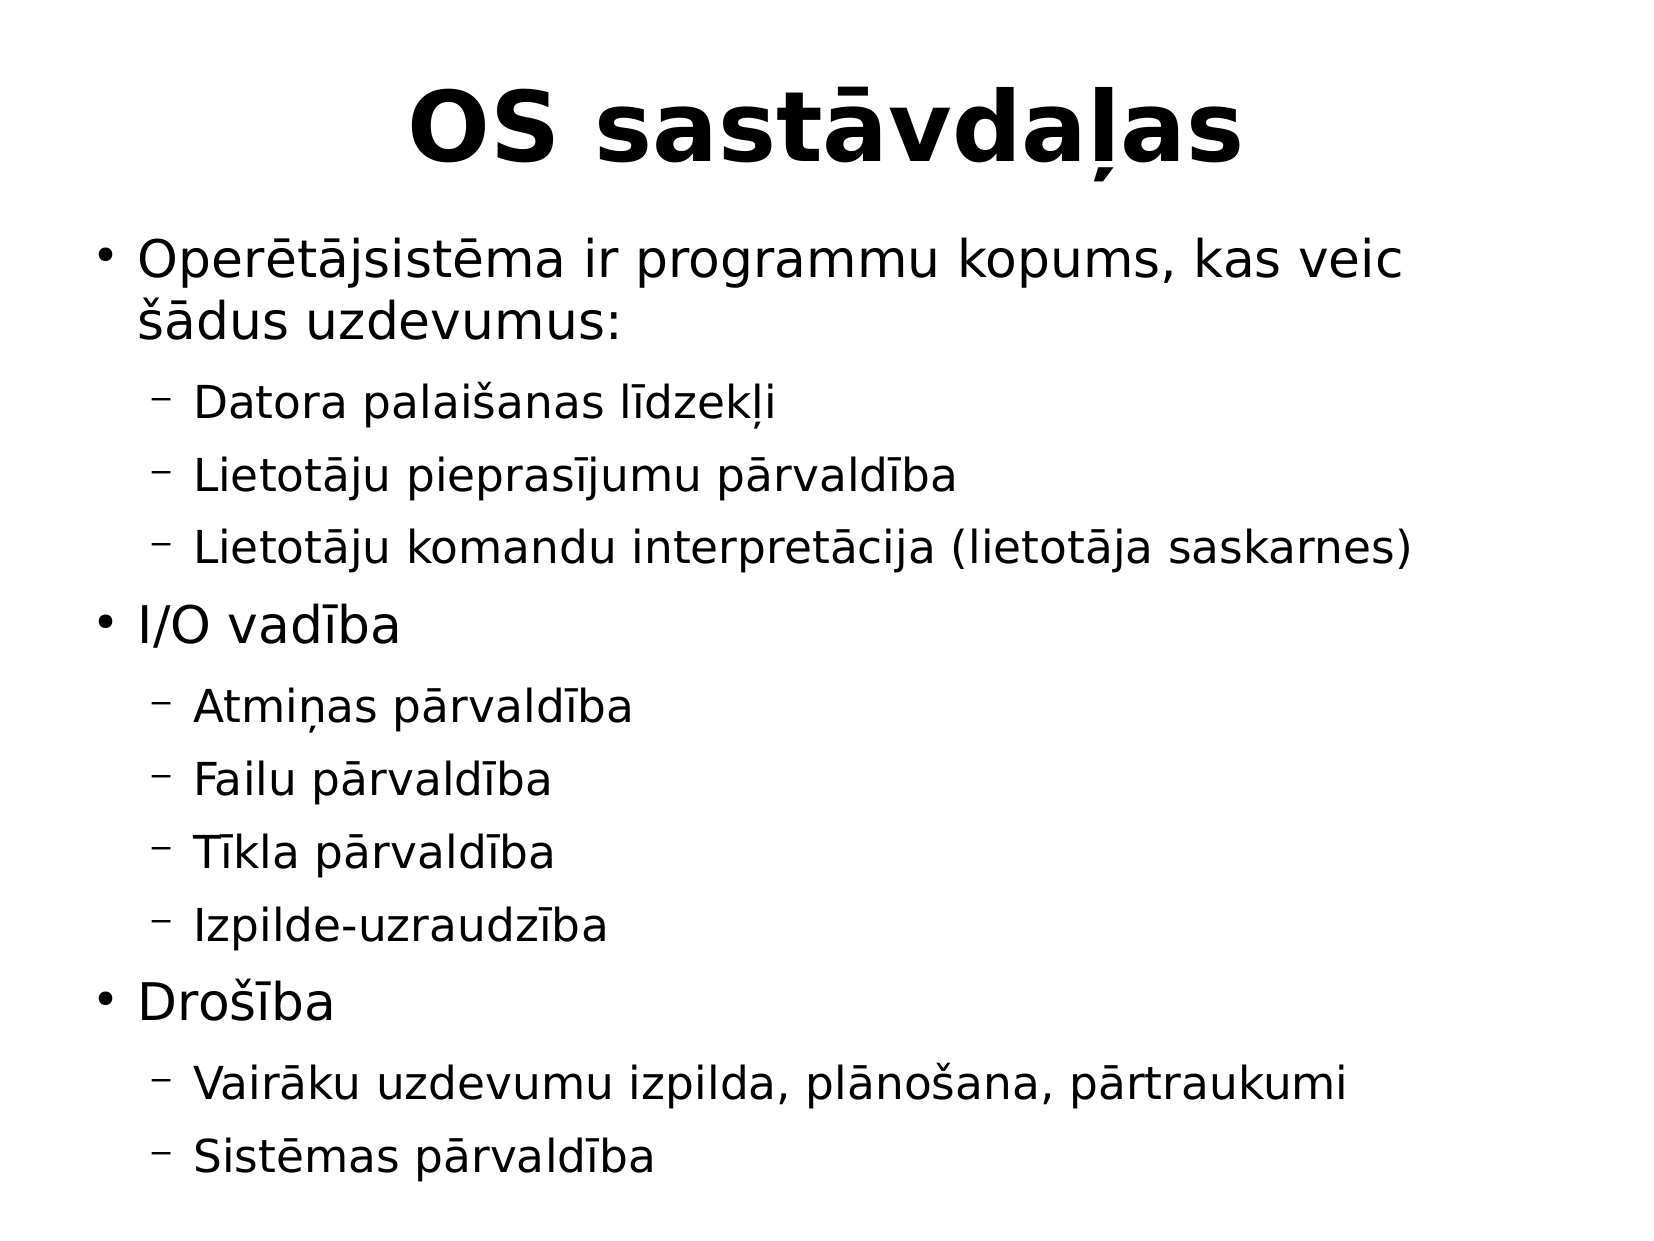

# OS sastāvdaļas
Operētājsistēma ir programmu kopums, kas veic šādus uzdevumus:
Datora palaišanas līdzekļi
Lietotāju pieprasījumu pārvaldība
Lietotāju komandu interpretācija (lietotāja saskarnes)
I/O vadība
Atmiņas pārvaldība
Failu pārvaldība
Tīkla pārvaldība
Izpilde-uzraudzība
Drošība
Vairāku uzdevumu izpilda, plānošana, pārtraukumi
Sistēmas pārvaldība